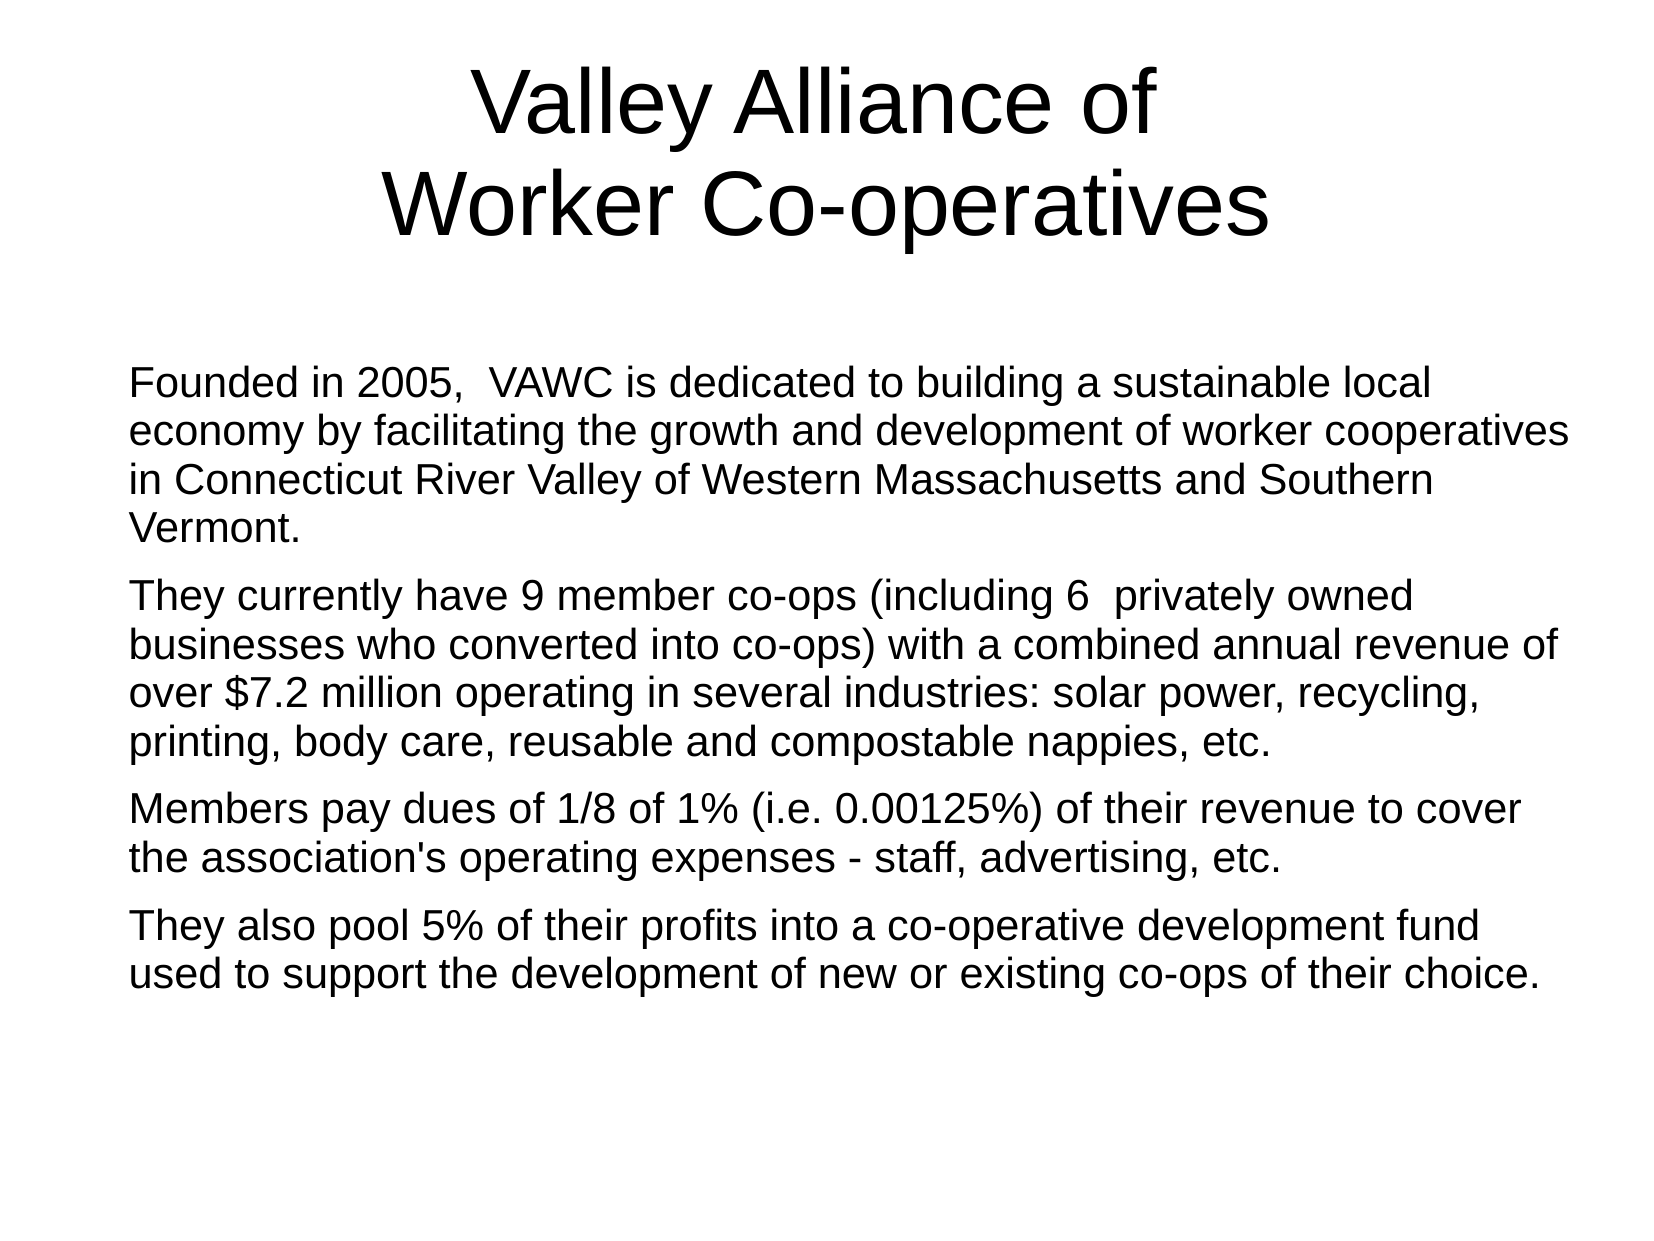

# Valley Alliance of Worker Co-operatives
Founded in 2005, VAWC is dedicated to building a sustainable local economy by facilitating the growth and development of worker cooperatives in Connecticut River Valley of Western Massachusetts and Southern Vermont.
They currently have 9 member co-ops (including 6 privately owned businesses who converted into co-ops) with a combined annual revenue of over $7.2 million operating in several industries: solar power, recycling, printing, body care, reusable and compostable nappies, etc.
Members pay dues of 1/8 of 1% (i.e. 0.00125%) of their revenue to cover the association's operating expenses - staff, advertising, etc.
They also pool 5% of their profits into a co-operative development fund used to support the development of new or existing co-ops of their choice.